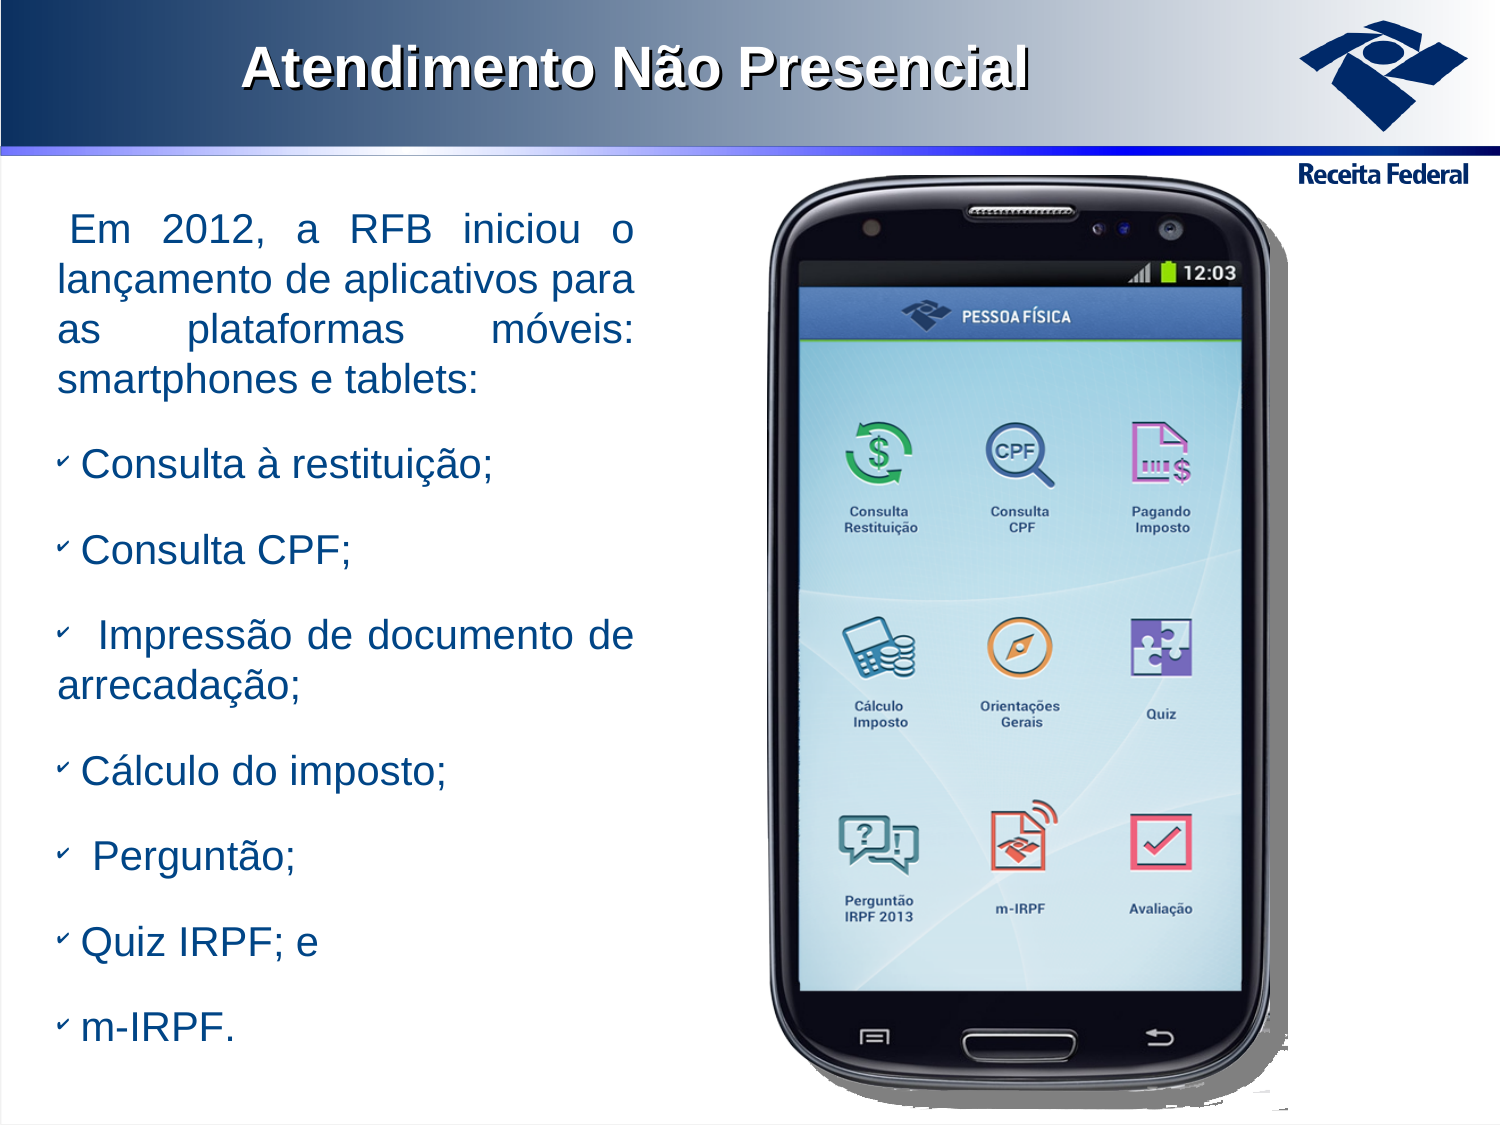

Atendimento Não Presencial
Em 2012, a RFB iniciou o lançamento de aplicativos para as plataformas móveis: smartphones e tablets:
 Consulta à restituição;
 Consulta CPF;
 Impressão de documento de arrecadação;
 Cálculo do imposto;
 Perguntão;
 Quiz IRPF; e
 m-IRPF.
#